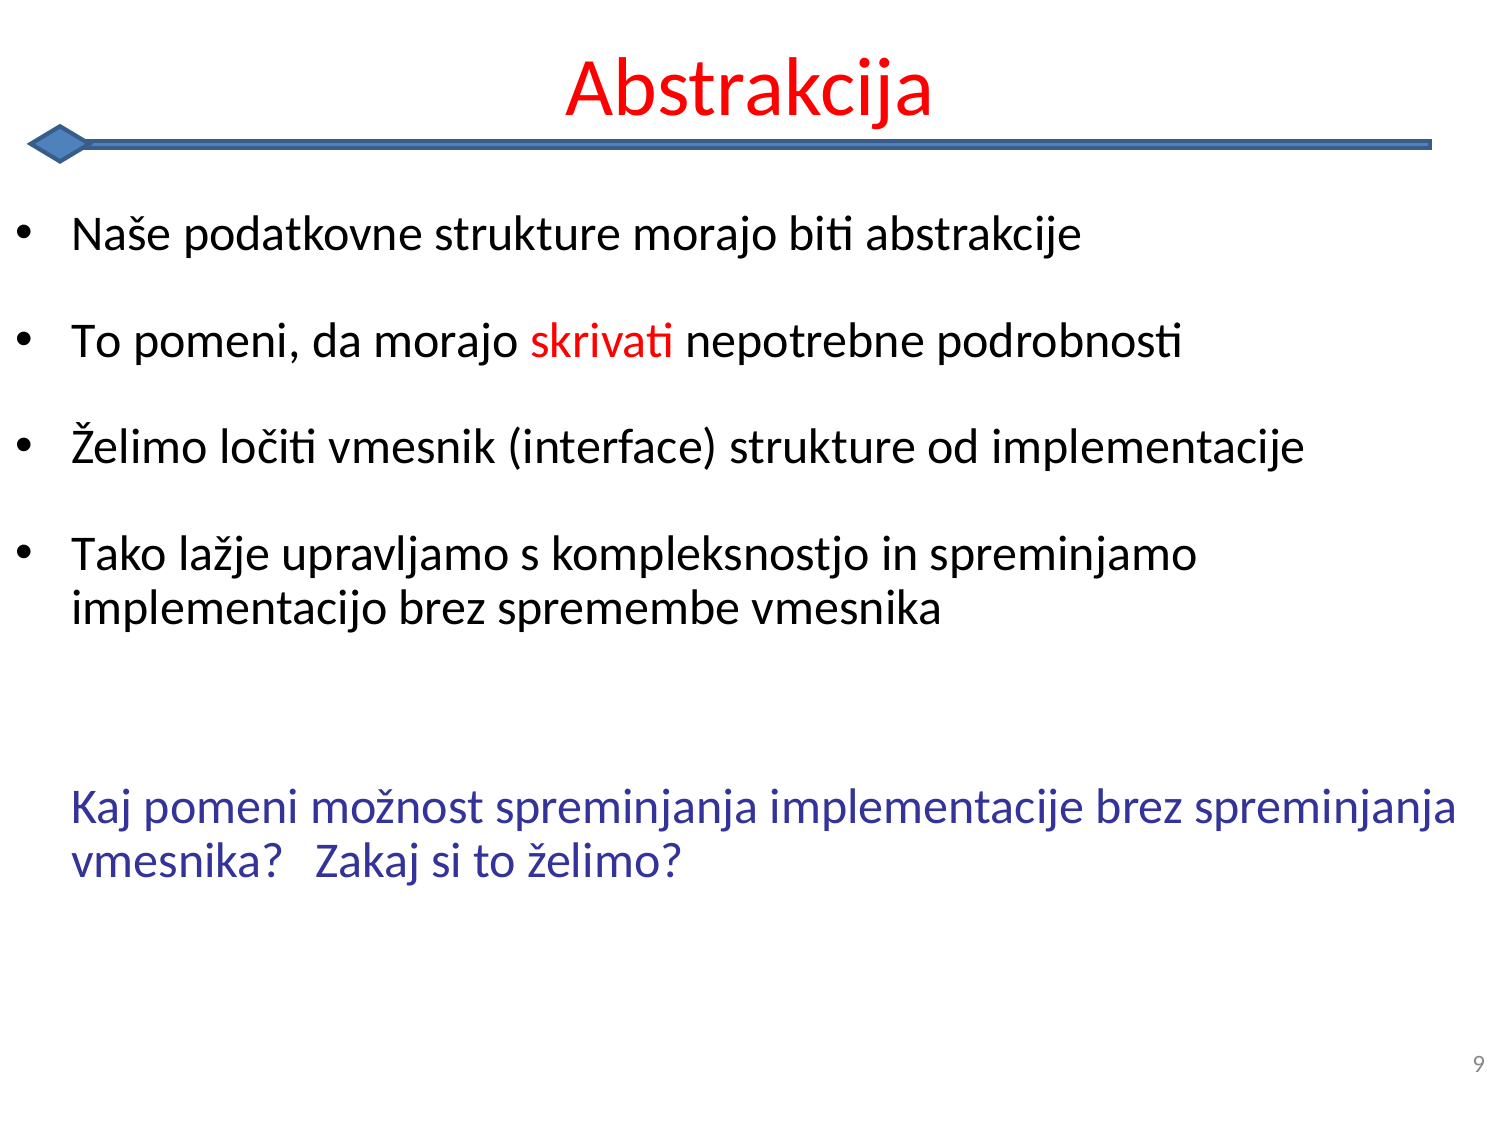

# Abstrakcija
Naše podatkovne strukture morajo biti abstrakcije
To pomeni, da morajo skrivati nepotrebne podrobnosti
Želimo ločiti vmesnik (interface) strukture od implementacije
Tako lažje upravljamo s kompleksnostjo in spreminjamo implementacijo brez spremembe vmesnika
	Kaj pomeni možnost spreminjanja implementacije brez spreminjanja vmesnika?	Zakaj si to želimo?